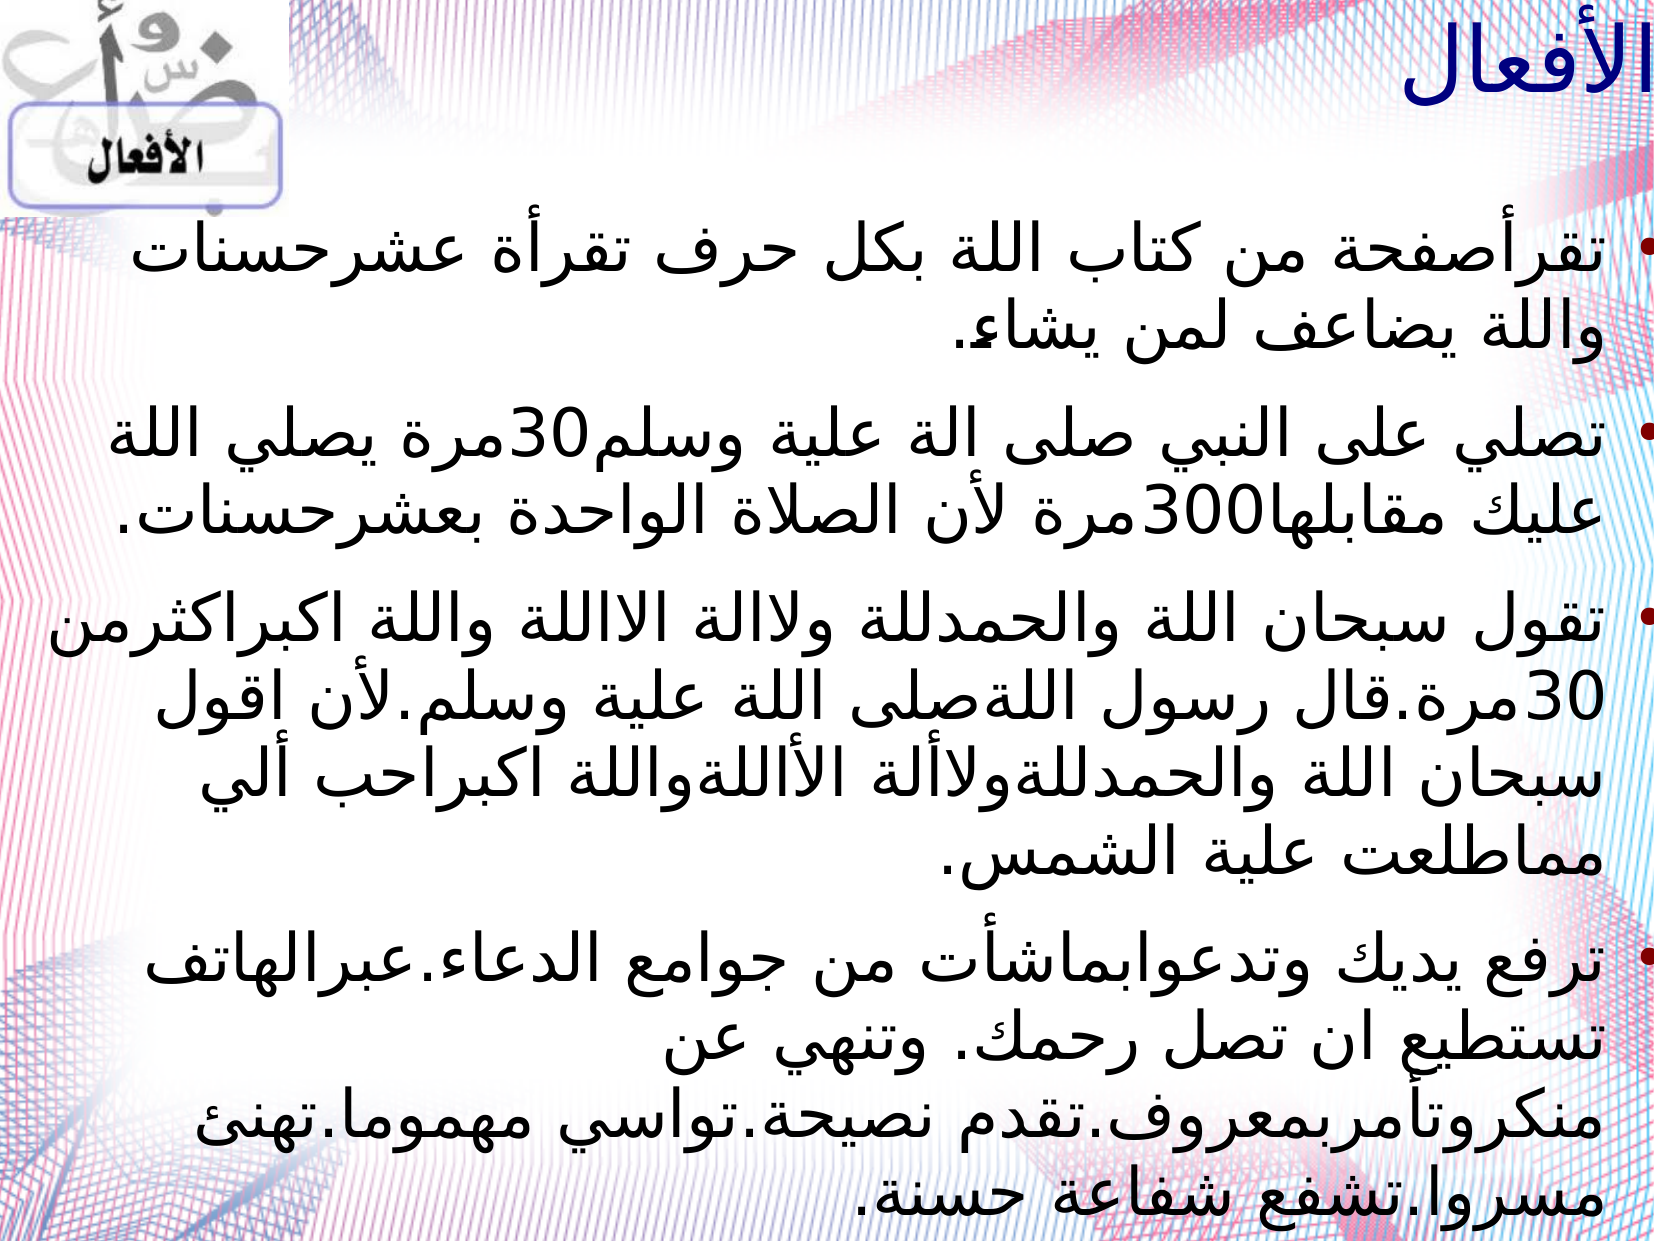

# الأفعال
تقرأصفحة من كتاب اللة بكل حرف تقرأة عشرحسنات واللة يضاعف لمن يشاء.
تصلي على النبي صلى الة علية وسلم30مرة يصلي اللة عليك مقابلها300مرة لأن الصلاة الواحدة بعشرحسنات.
تقول سبحان اللة والحمدللة ولاالة الااللة واللة اكبراكثرمن 30مرة.قال رسول اللةصلى اللة علية وسلم.لأن اقول سبحان اللة والحمدللةولاألة الأاللةواللة اكبراحب ألي مماطلعت علية الشمس.
ترفع يديك وتدعوابماشأت من جوامع الدعاء.عبرالهاتف تستطيع ان تصل رحمك. وتنهي عن منكروتأمربمعروف.تقدم نصيحة.تواسي مهموما.تهنئ مسروا.تشفع شفاعة حسنة.